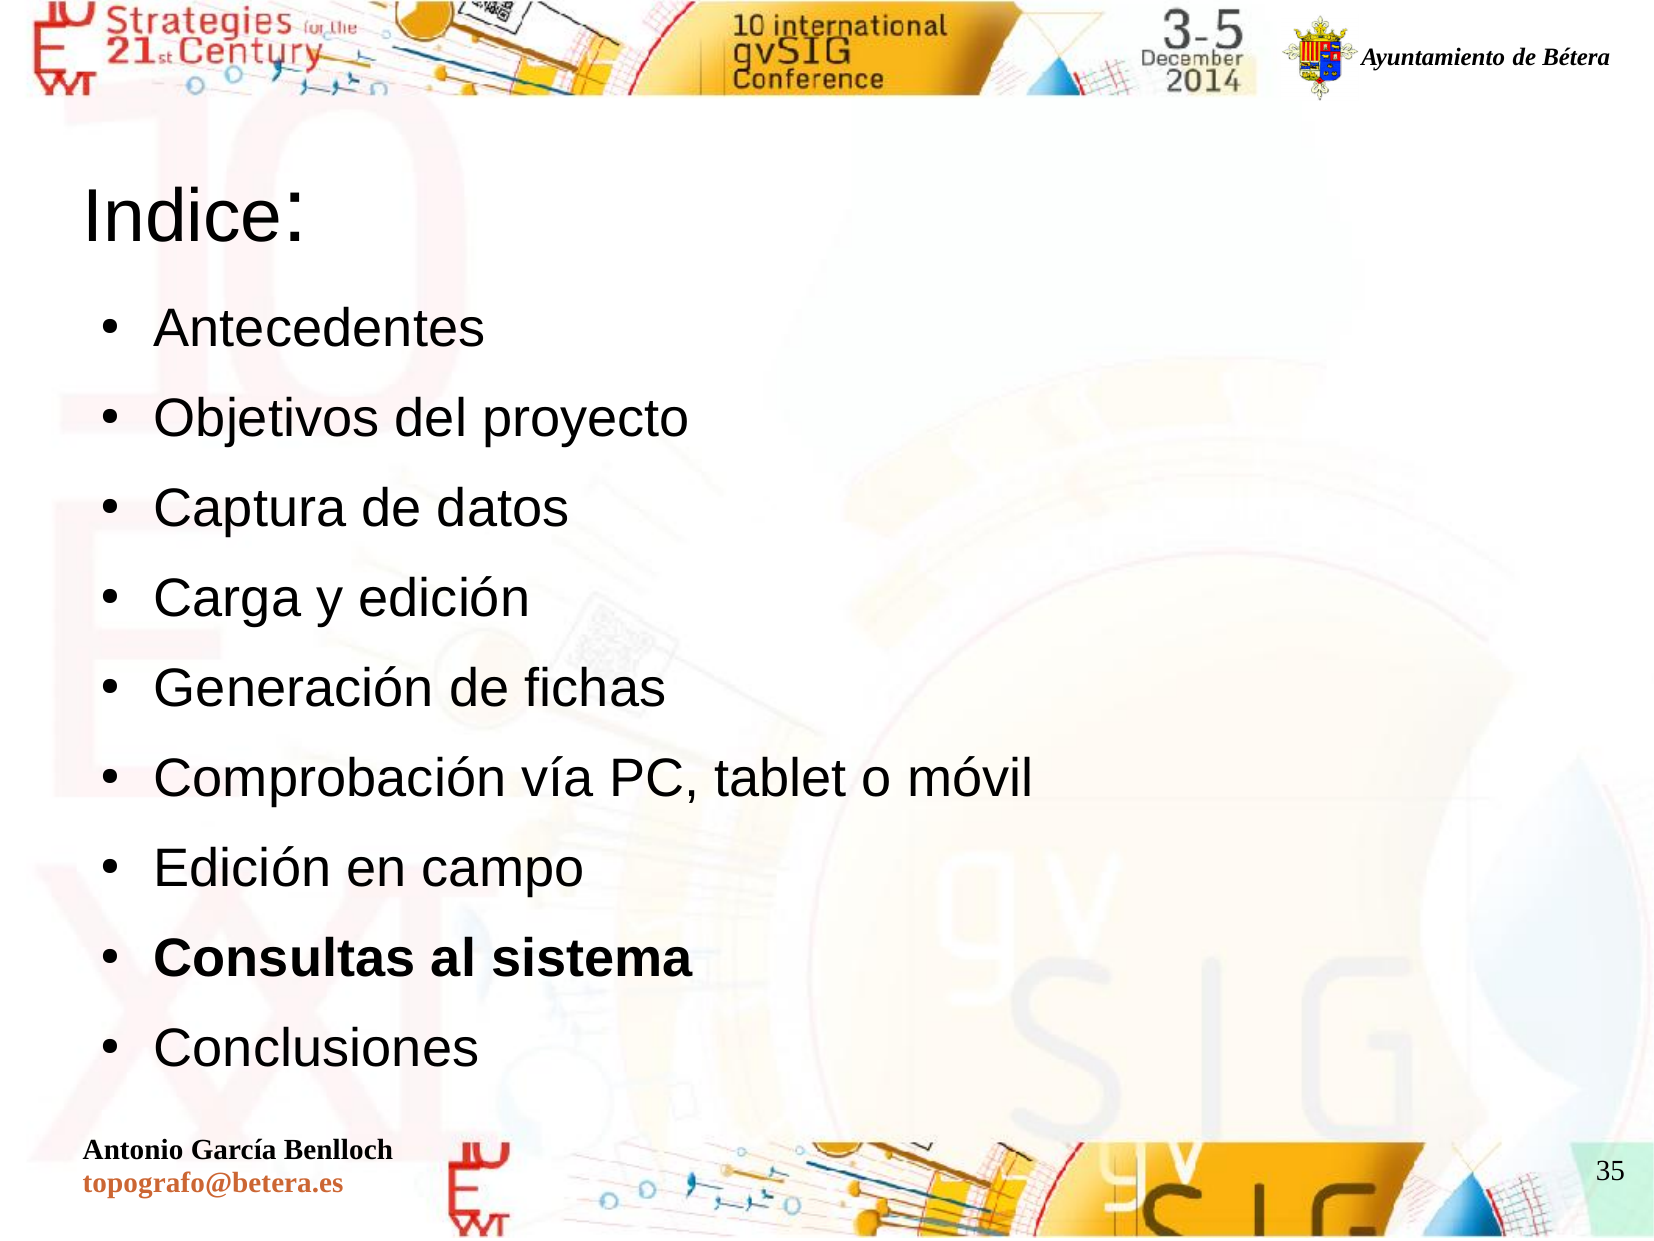

# Indice:
Antecedentes
Objetivos del proyecto
Captura de datos
Carga y edición
Generación de fichas
Comprobación vía PC, tablet o móvil
Edición en campo
Consultas al sistema
Conclusiones
35